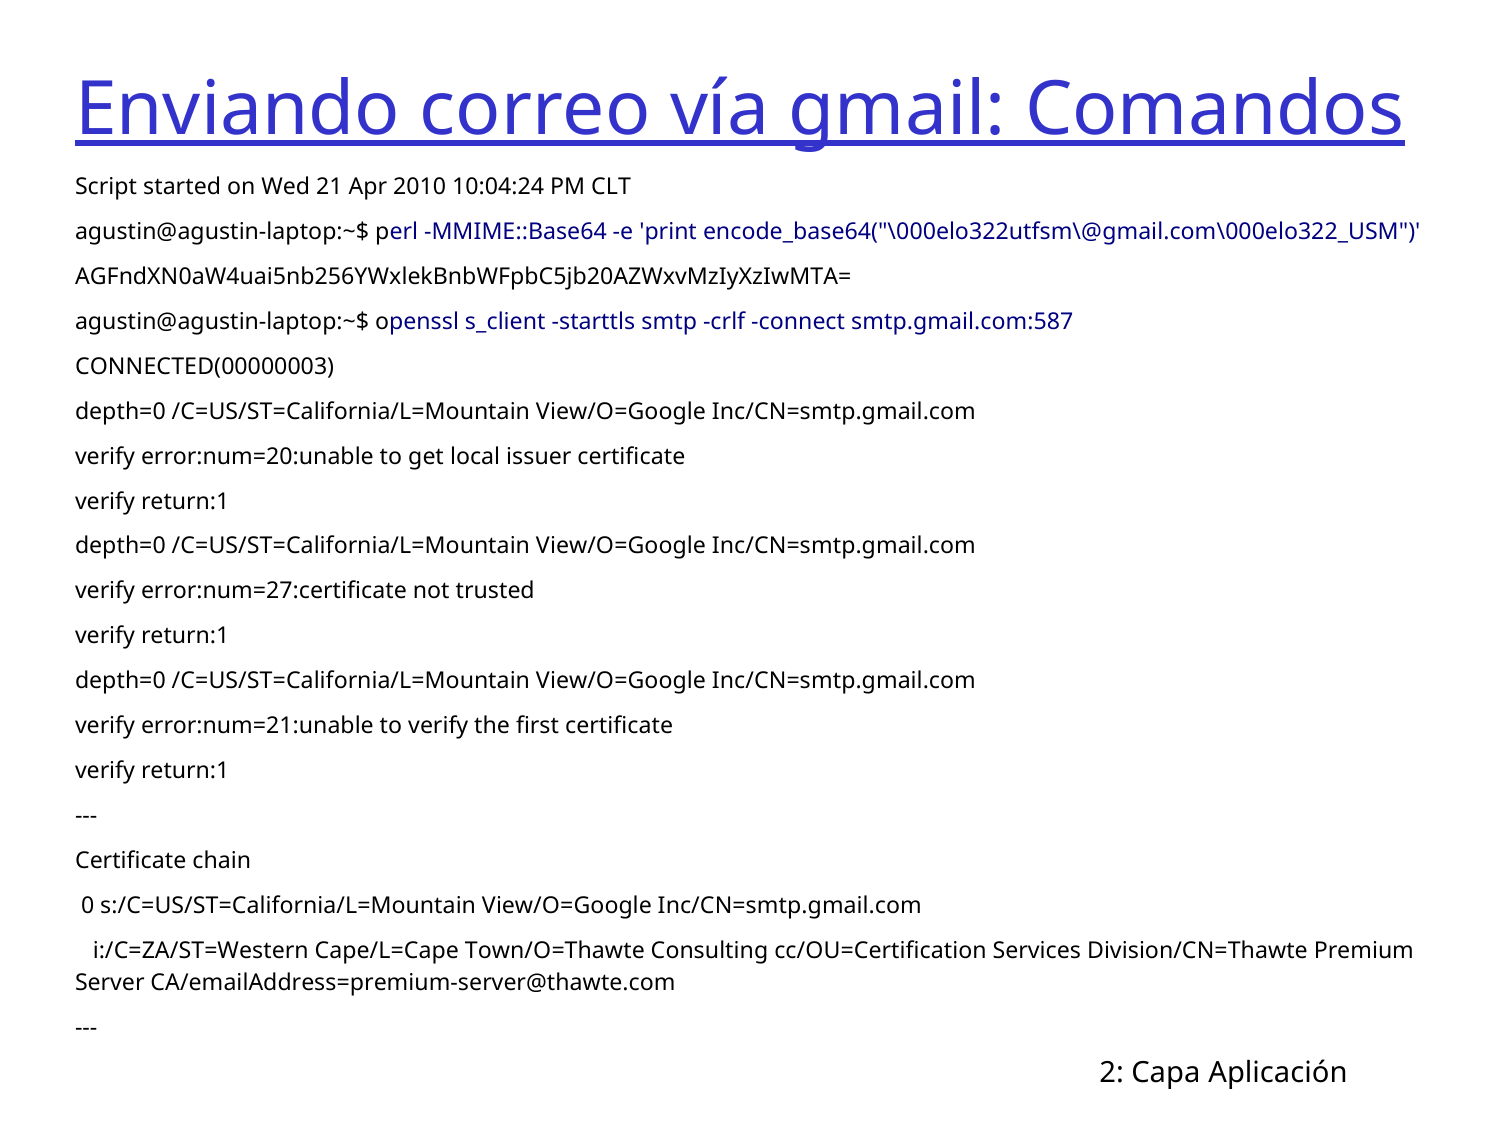

# Enviando correo vía gmail: Comandos
Script started on Wed 21 Apr 2010 10:04:24 PM CLT
agustin@agustin-laptop:~$ perl -MMIME::Base64 -e 'print encode_base64("\000elo322utfsm\@gmail.com\000elo322_USM")'
AGFndXN0aW4uai5nb256YWxlekBnbWFpbC5jb20AZWxvMzIyXzIwMTA=
agustin@agustin-laptop:~$ openssl s_client -starttls smtp -crlf -connect smtp.gmail.com:587
CONNECTED(00000003)
depth=0 /C=US/ST=California/L=Mountain View/O=Google Inc/CN=smtp.gmail.com
verify error:num=20:unable to get local issuer certificate
verify return:1
depth=0 /C=US/ST=California/L=Mountain View/O=Google Inc/CN=smtp.gmail.com
verify error:num=27:certificate not trusted
verify return:1
depth=0 /C=US/ST=California/L=Mountain View/O=Google Inc/CN=smtp.gmail.com
verify error:num=21:unable to verify the first certificate
verify return:1
---
Certificate chain
 0 s:/C=US/ST=California/L=Mountain View/O=Google Inc/CN=smtp.gmail.com
 i:/C=ZA/ST=Western Cape/L=Cape Town/O=Thawte Consulting cc/OU=Certification Services Division/CN=Thawte Premium Server CA/emailAddress=premium-server@thawte.com
---